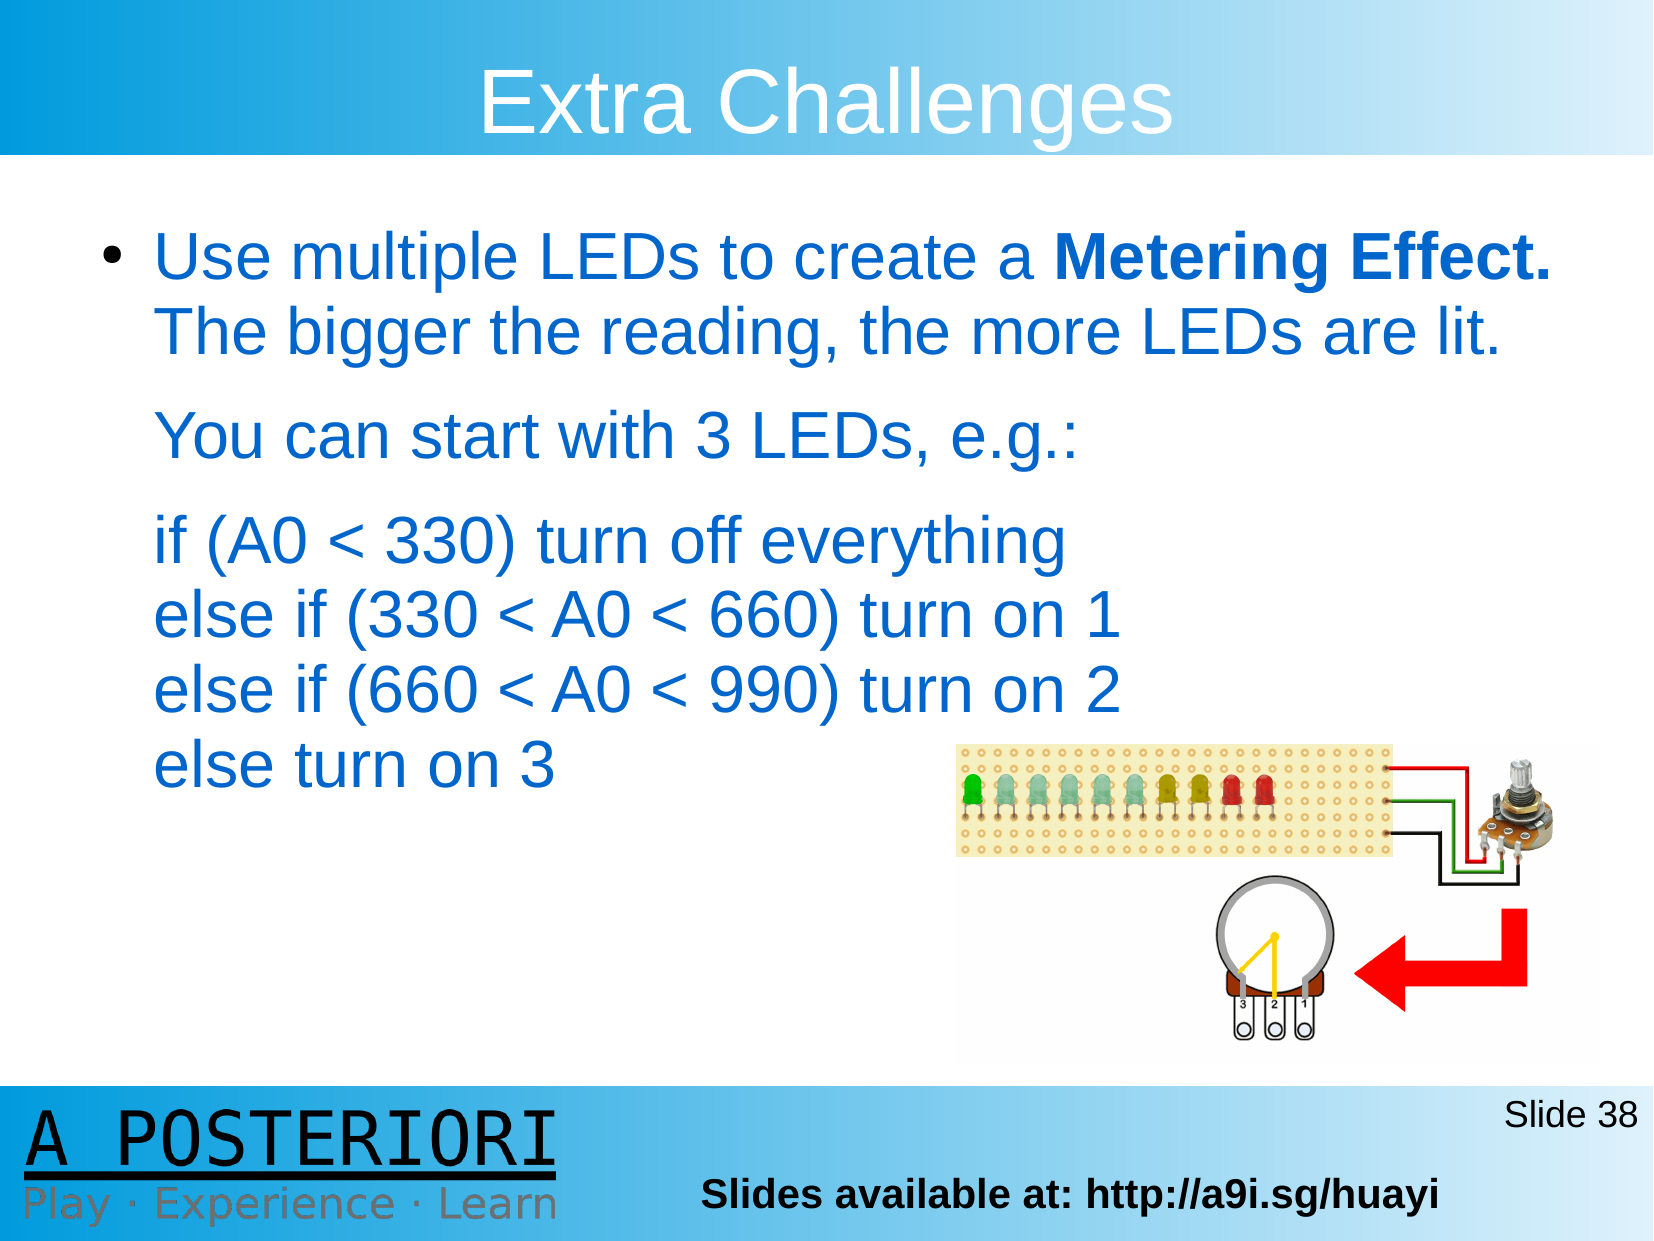

# Extra Challenges
Use multiple LEDs to create a Metering Effect. The bigger the reading, the more LEDs are lit.
You can start with 3 LEDs, e.g.:
if (A0 < 330) turn off everything
else if (330 < A0 < 660) turn on 1
else if (660 < A0 < 990) turn on 2
else turn on 3